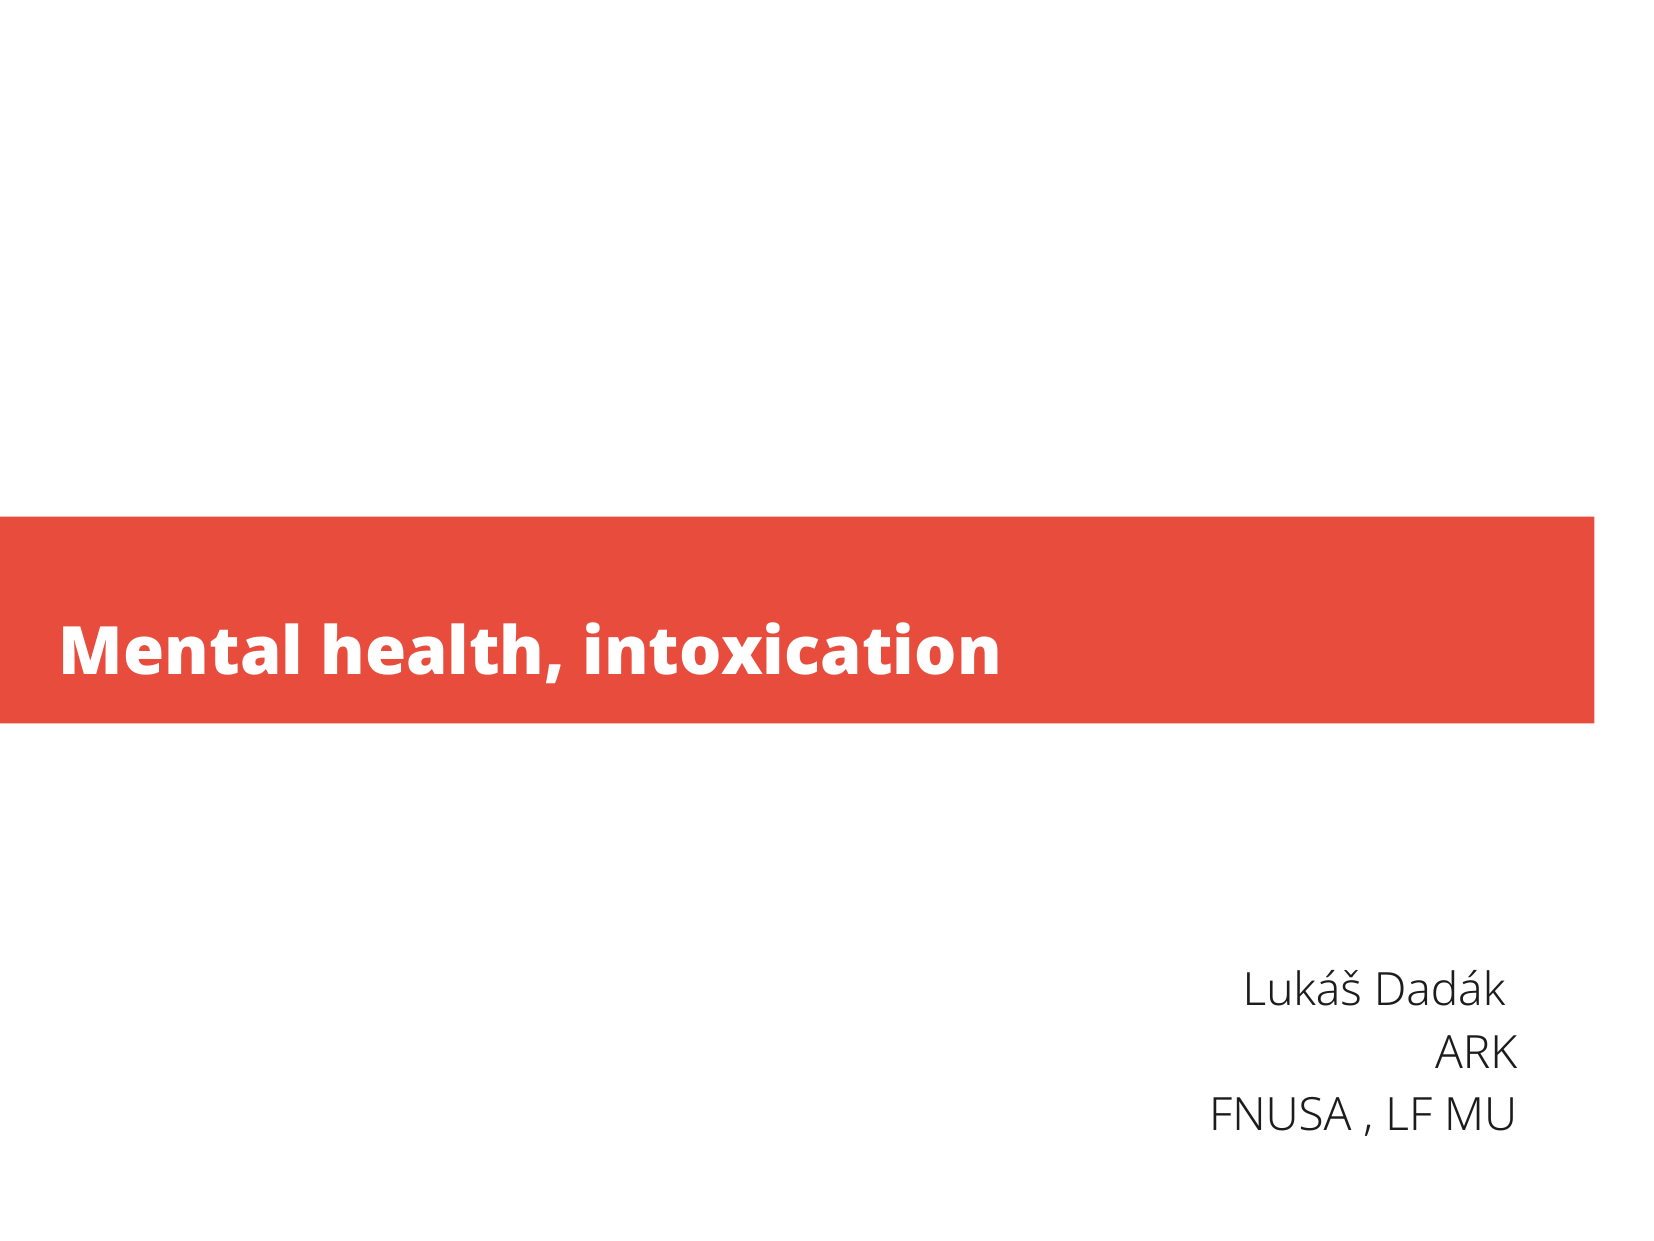

# Mental health, intoxication
Lukáš Dadák
 ARK FNUSA , LF MU